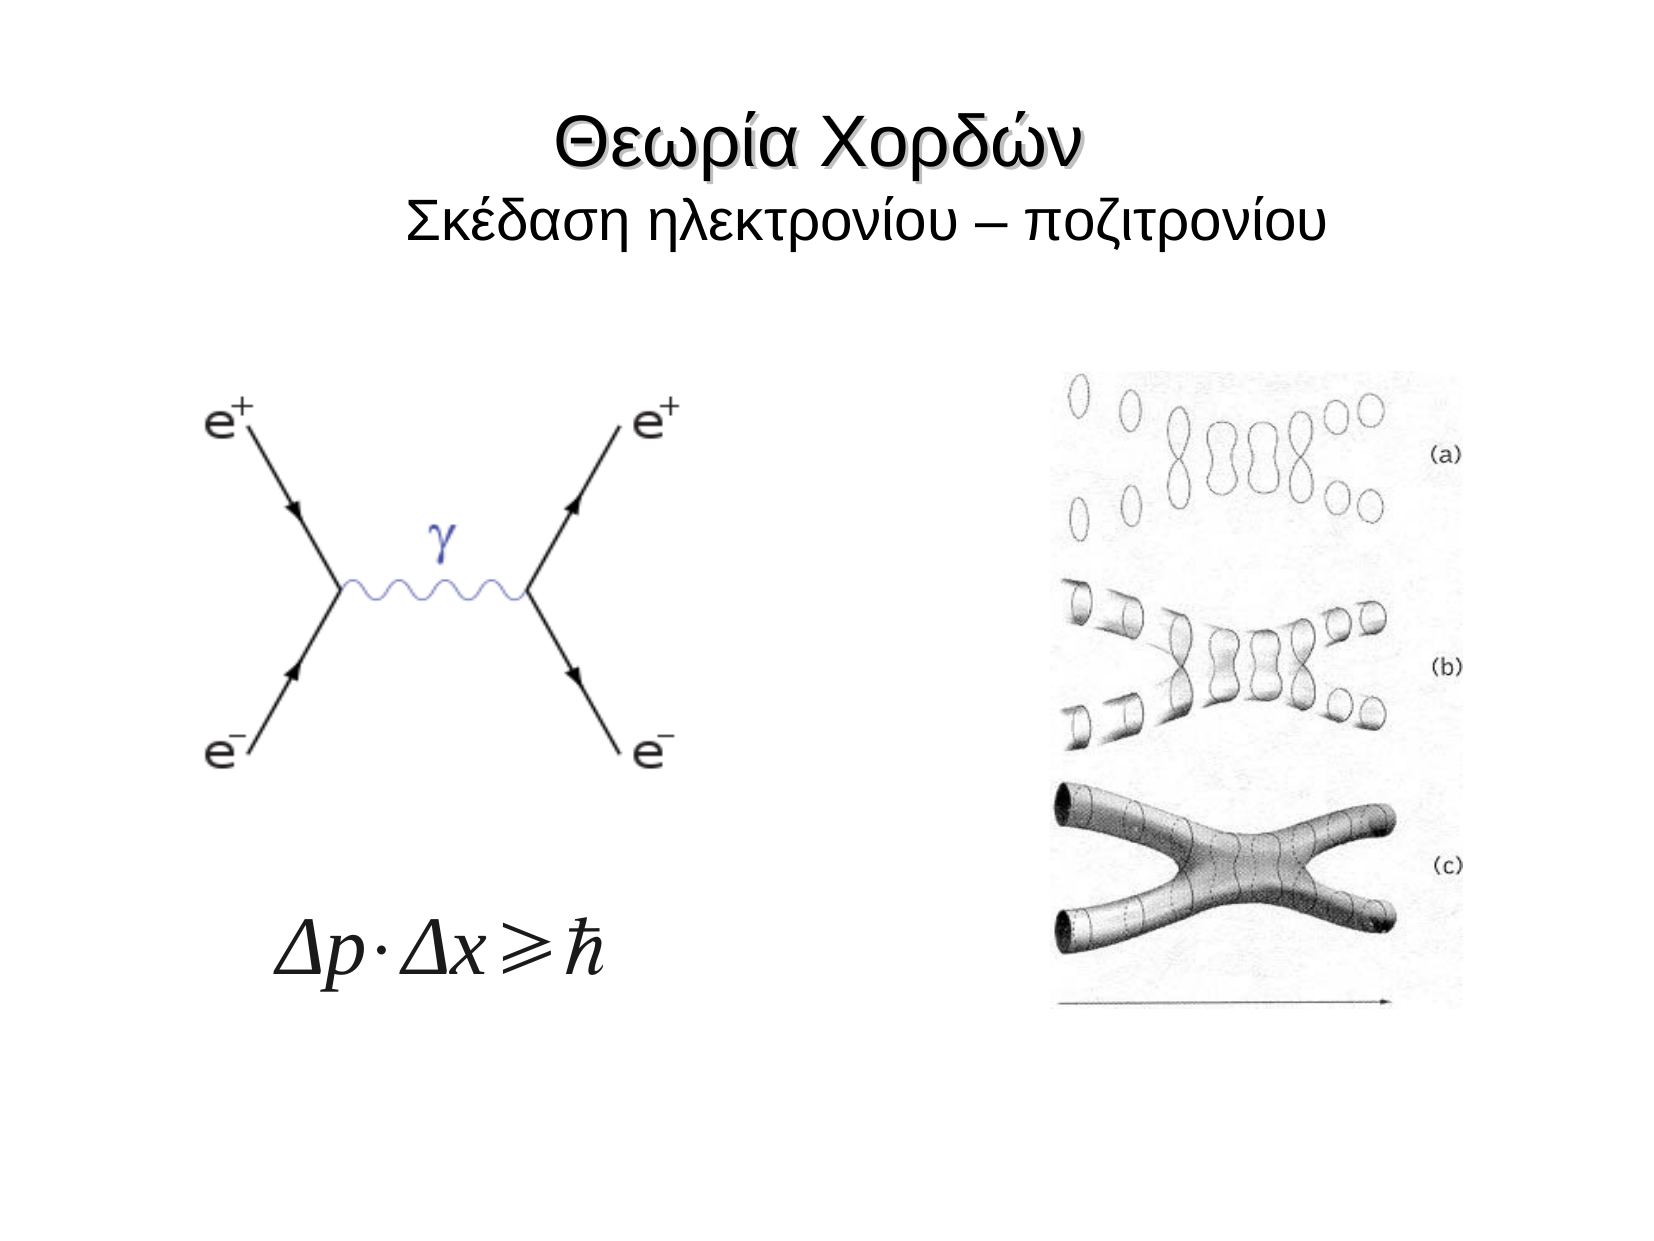

Θεωρία Χορδών
# Σκέδαση ηλεκτρονίου – ποζιτρονίου